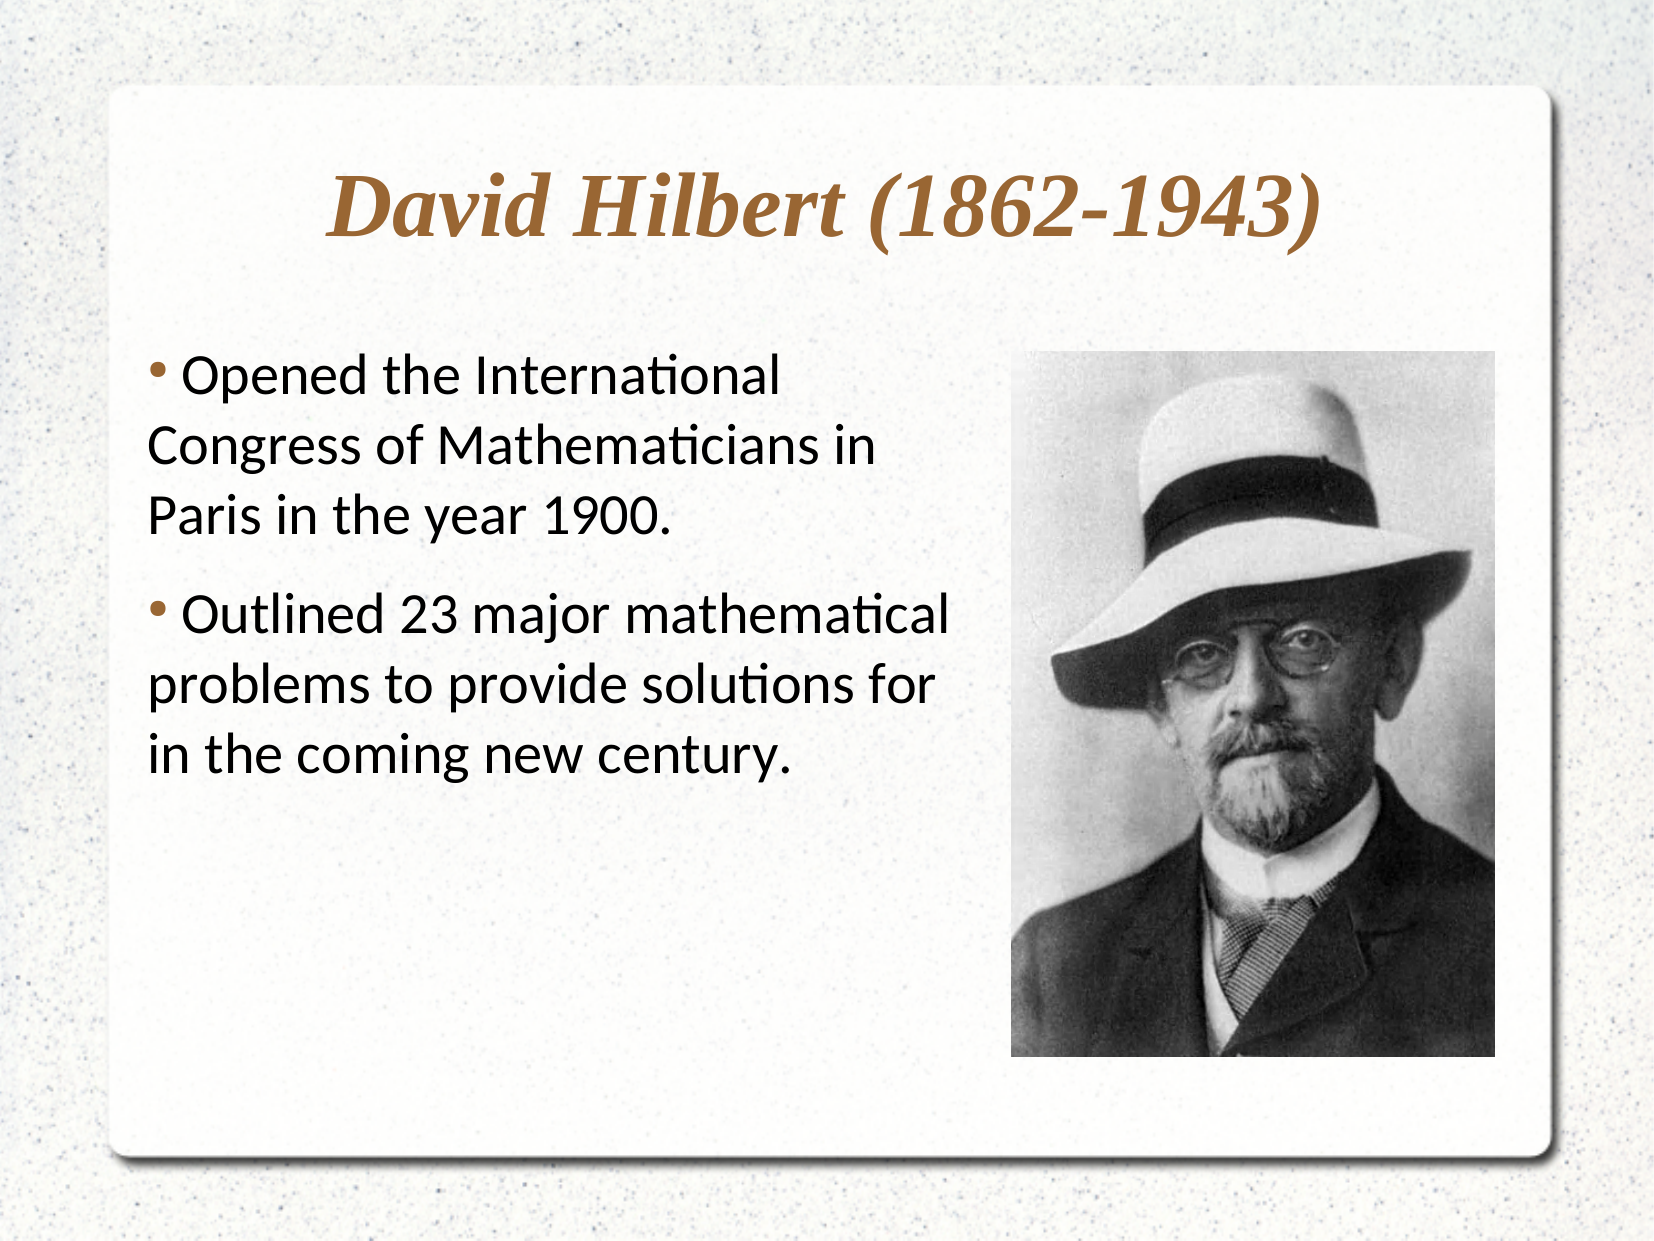

# David Hilbert (1862-1943)
 Opened the International Congress of Mathematicians in Paris in the year 1900.
 Outlined 23 major mathematical problems to provide solutions for in the coming new century.